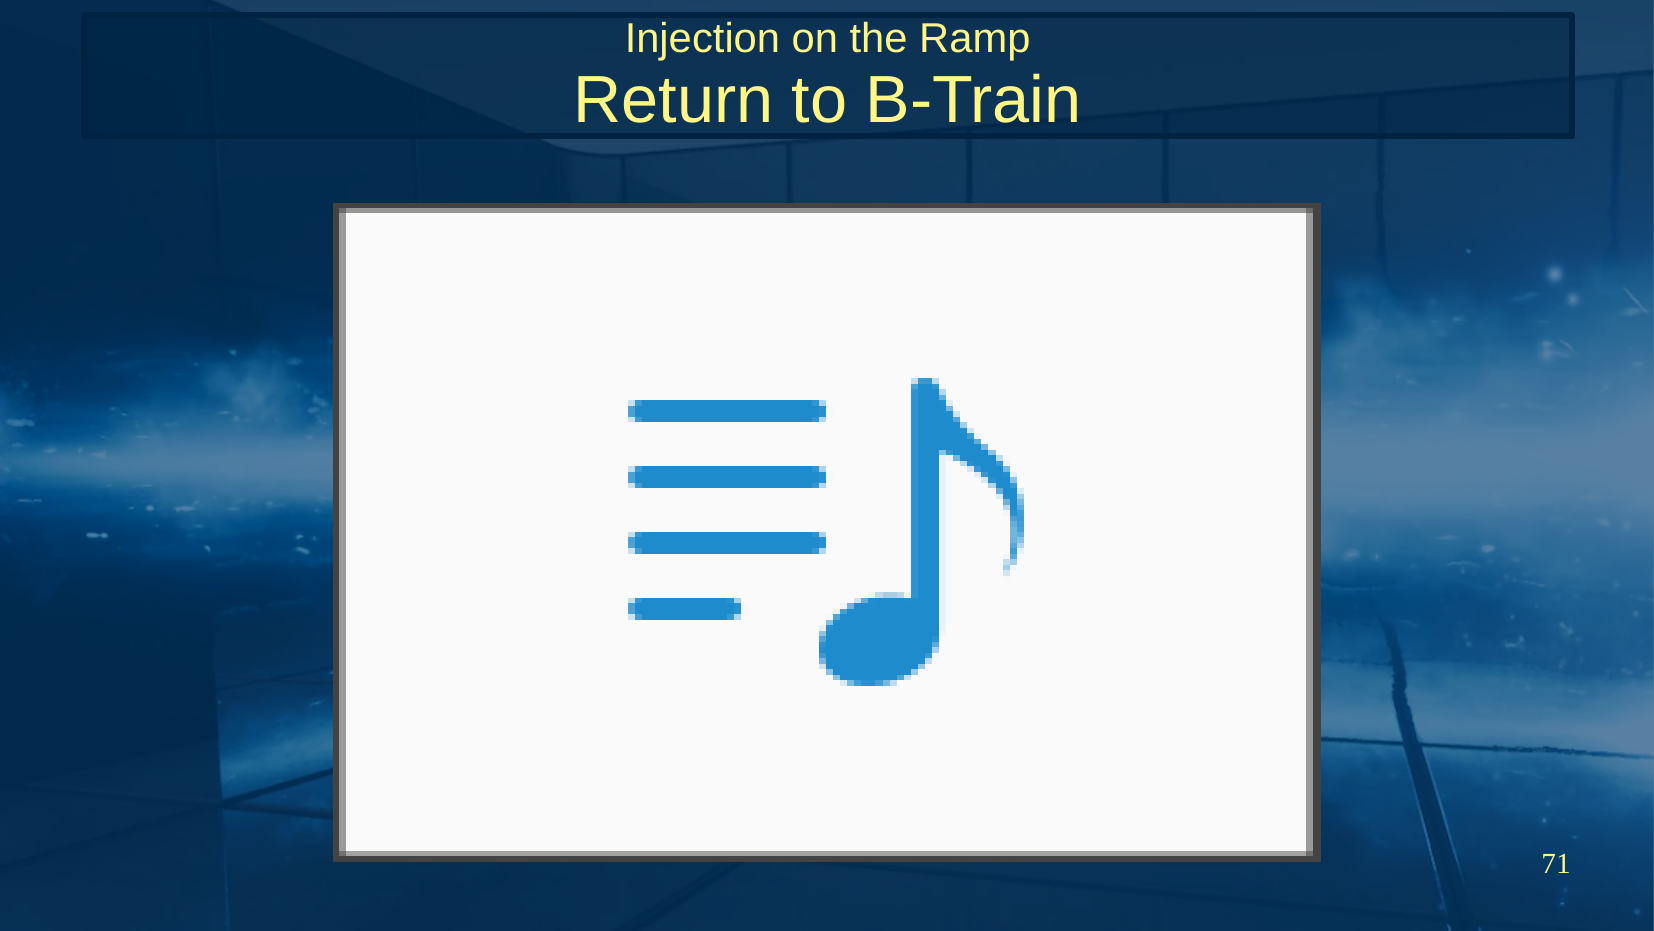

# Injection on the Ramp Return to B-Train
71